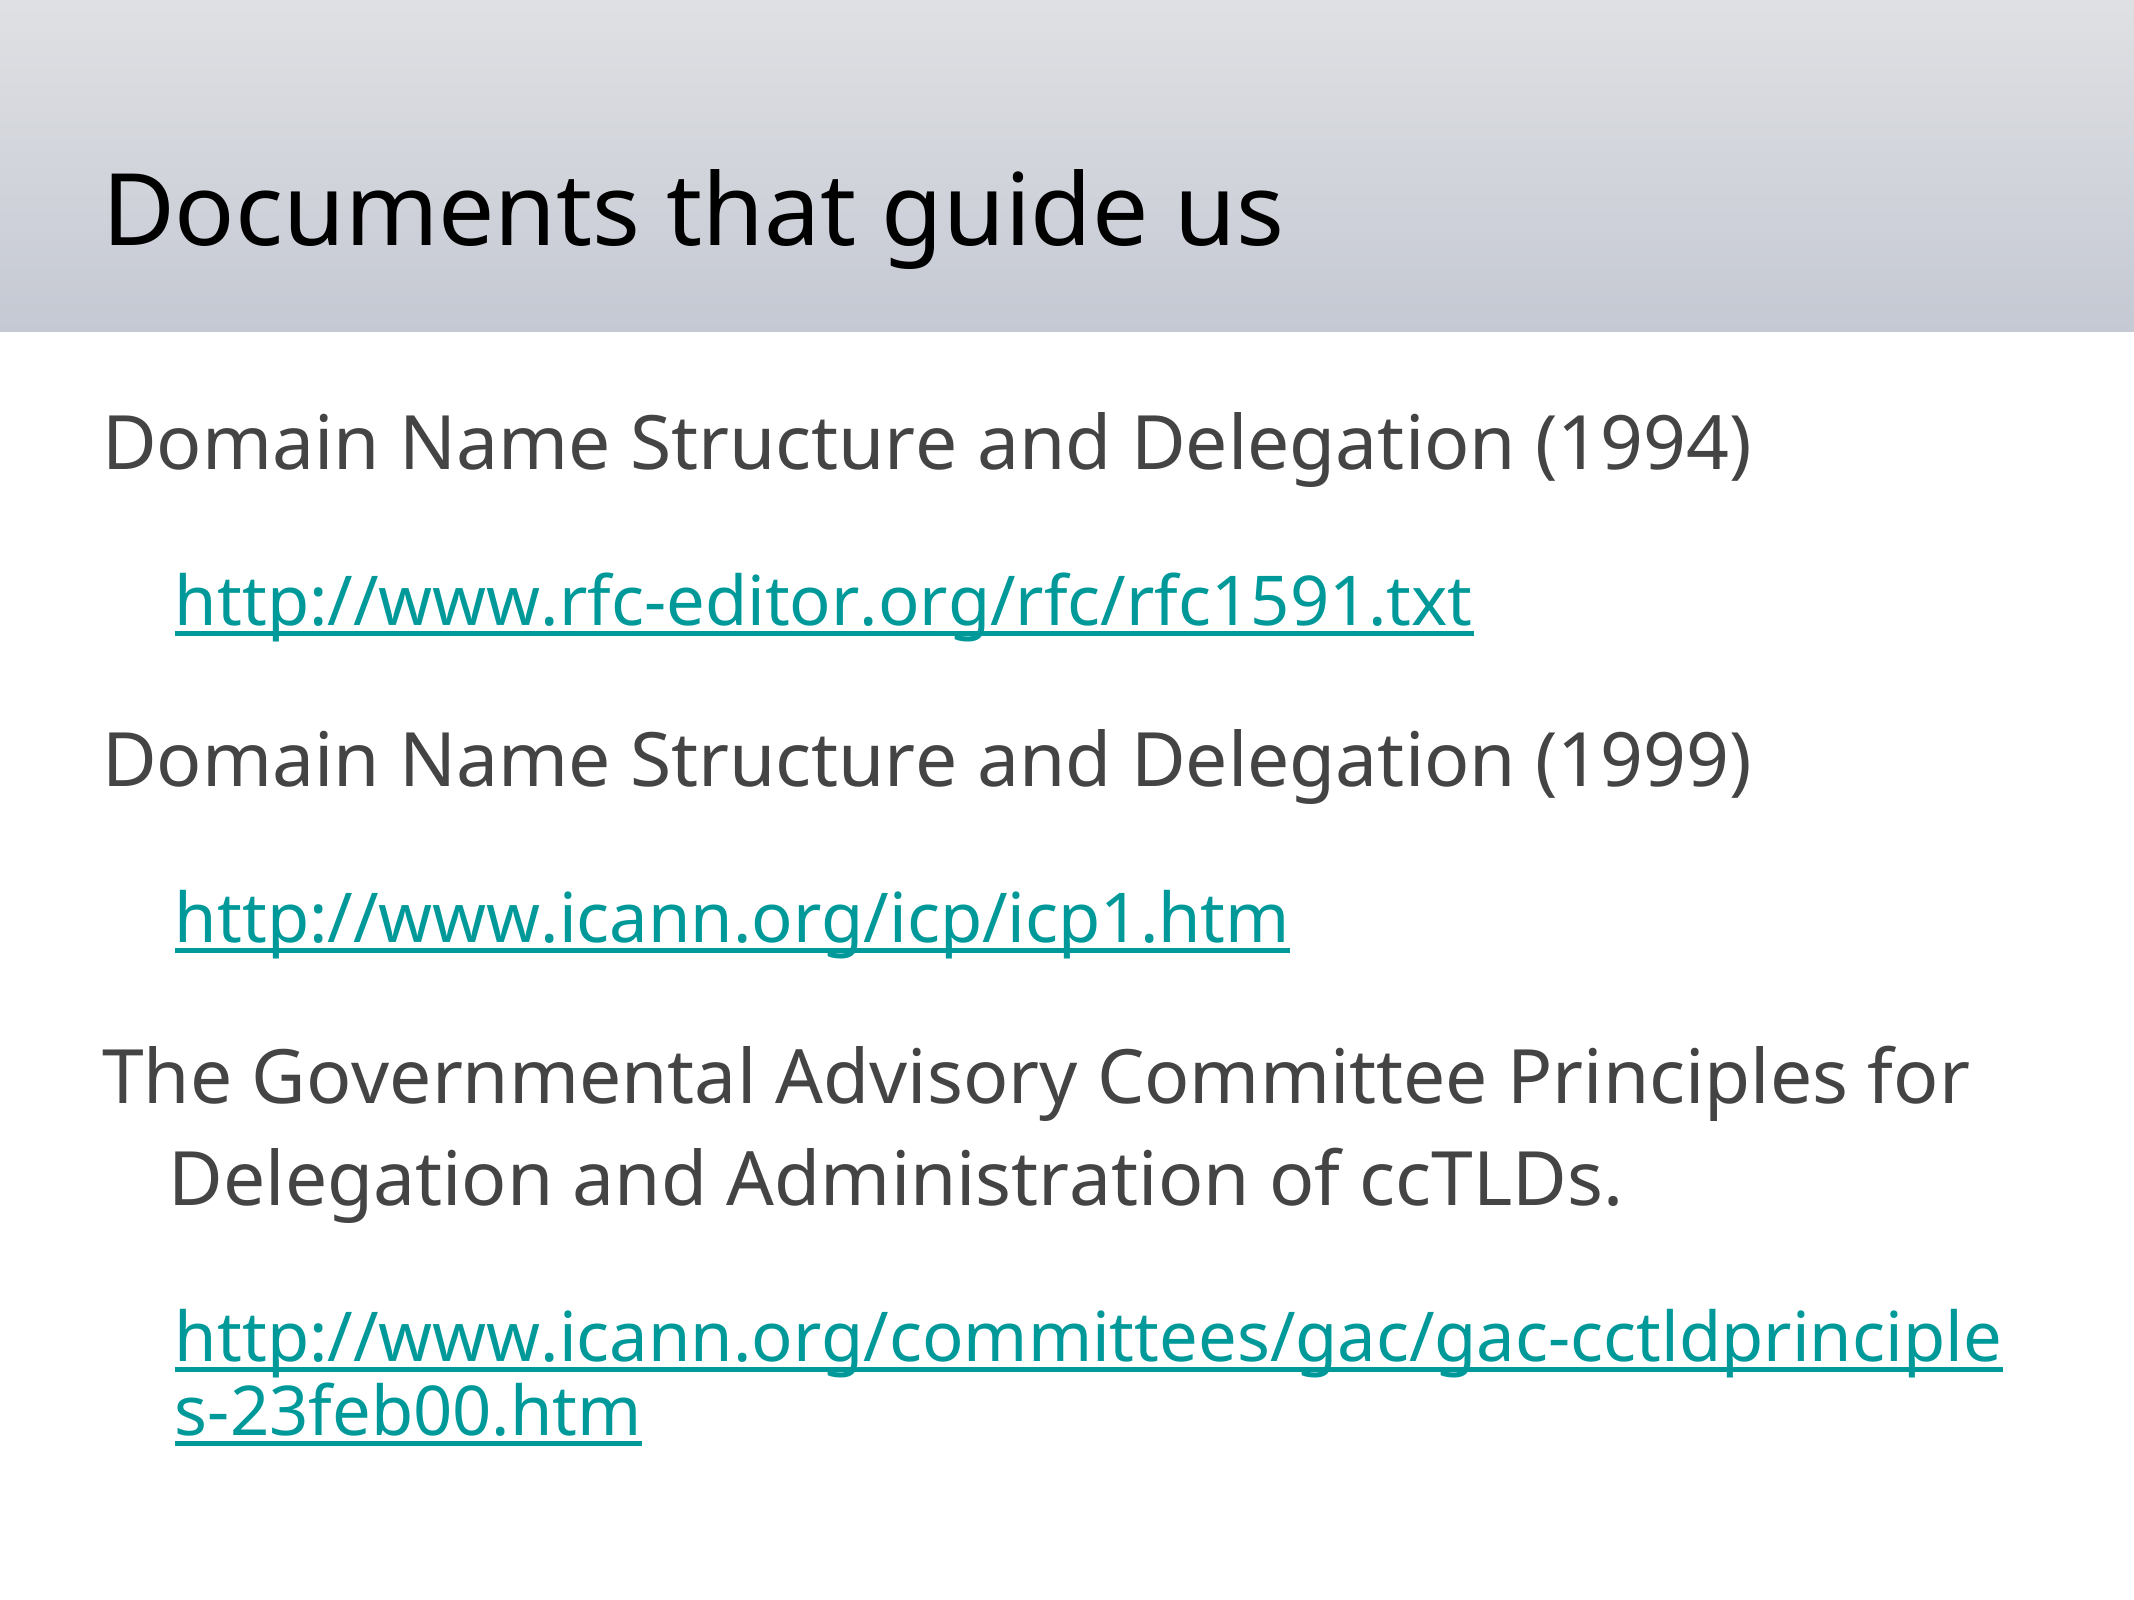

# Documents that guide us
Domain Name Structure and Delegation (1994)
http://www.rfc-editor.org/rfc/rfc1591.txt
Domain Name Structure and Delegation (1999)
http://www.icann.org/icp/icp1.htm
The Governmental Advisory Committee Principles for Delegation and Administration of ccTLDs.
http://www.icann.org/committees/gac/gac-cctldprinciples-23feb00.htm